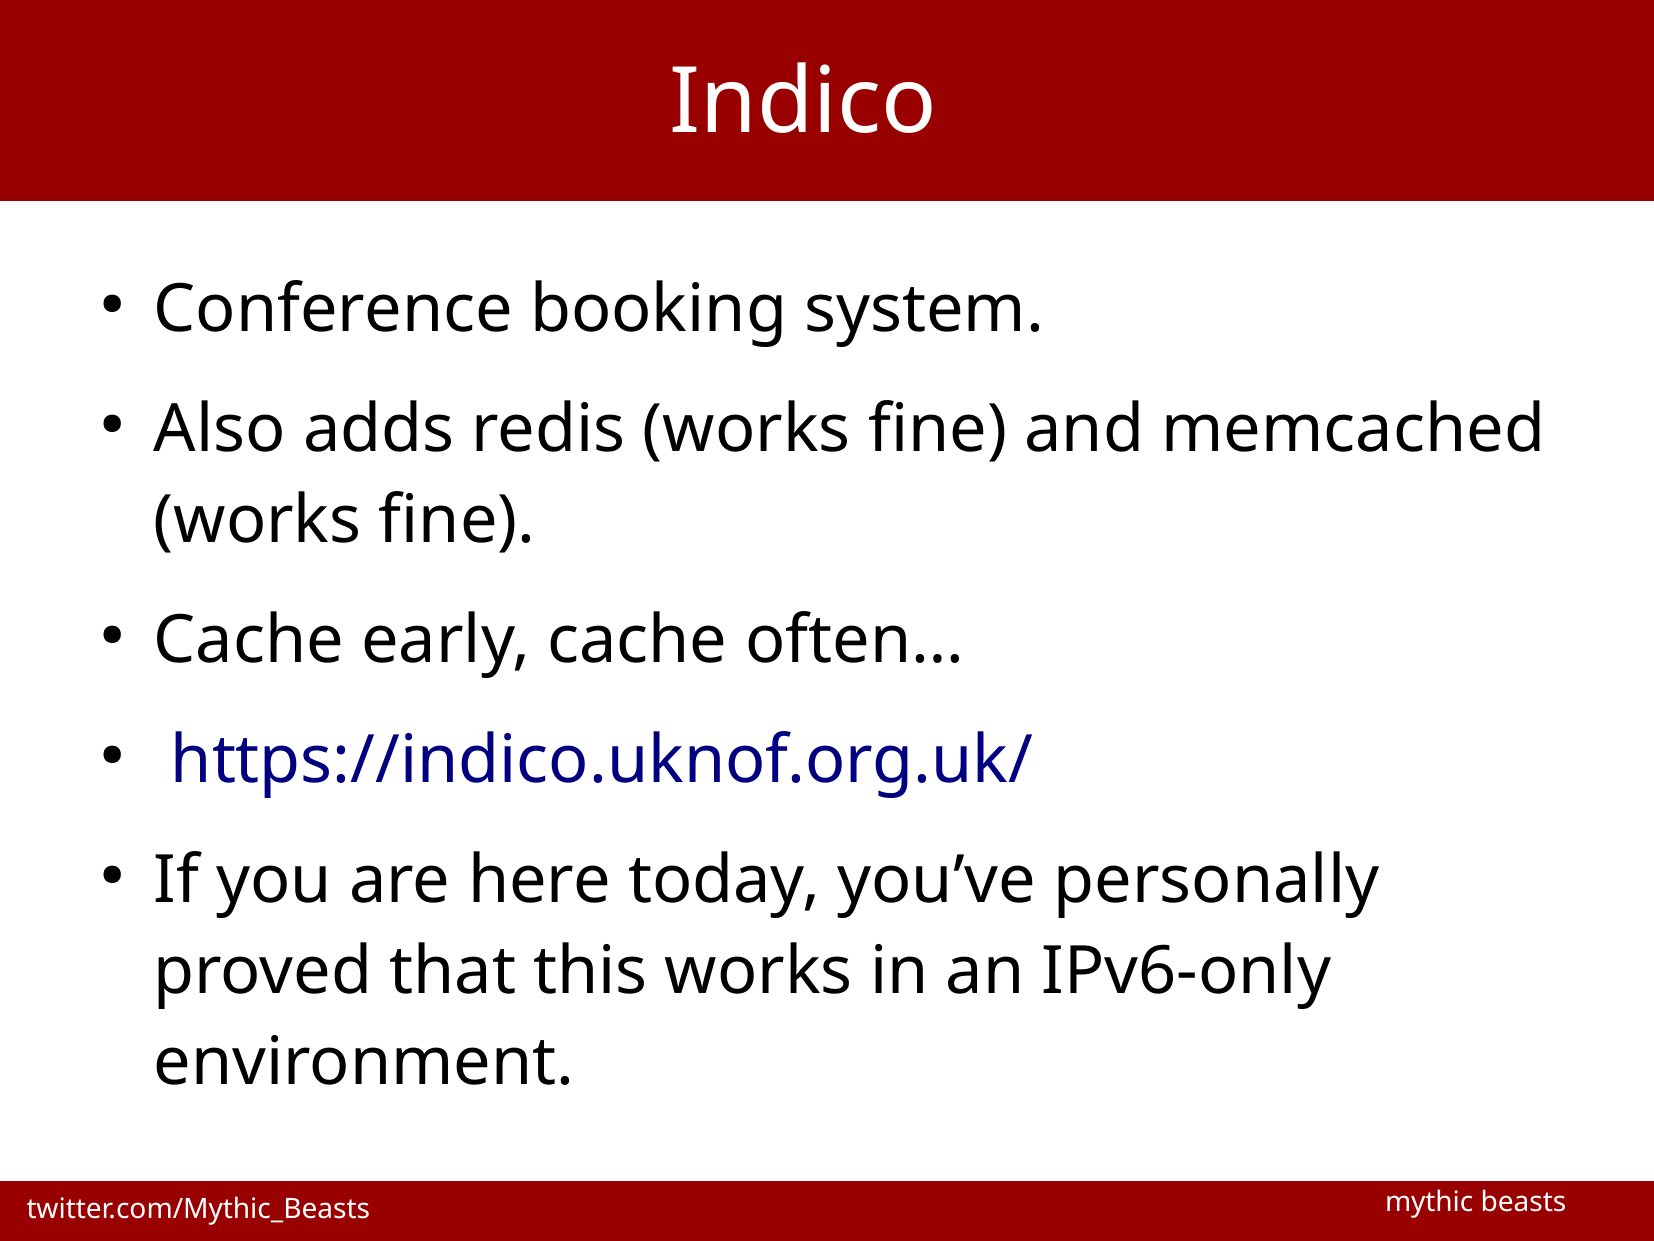

# Indico
Conference booking system.
Also adds redis (works fine) and memcached (works fine).
Cache early, cache often…
 https://indico.uknof.org.uk/
If you are here today, you’ve personally proved that this works in an IPv6-only environment.